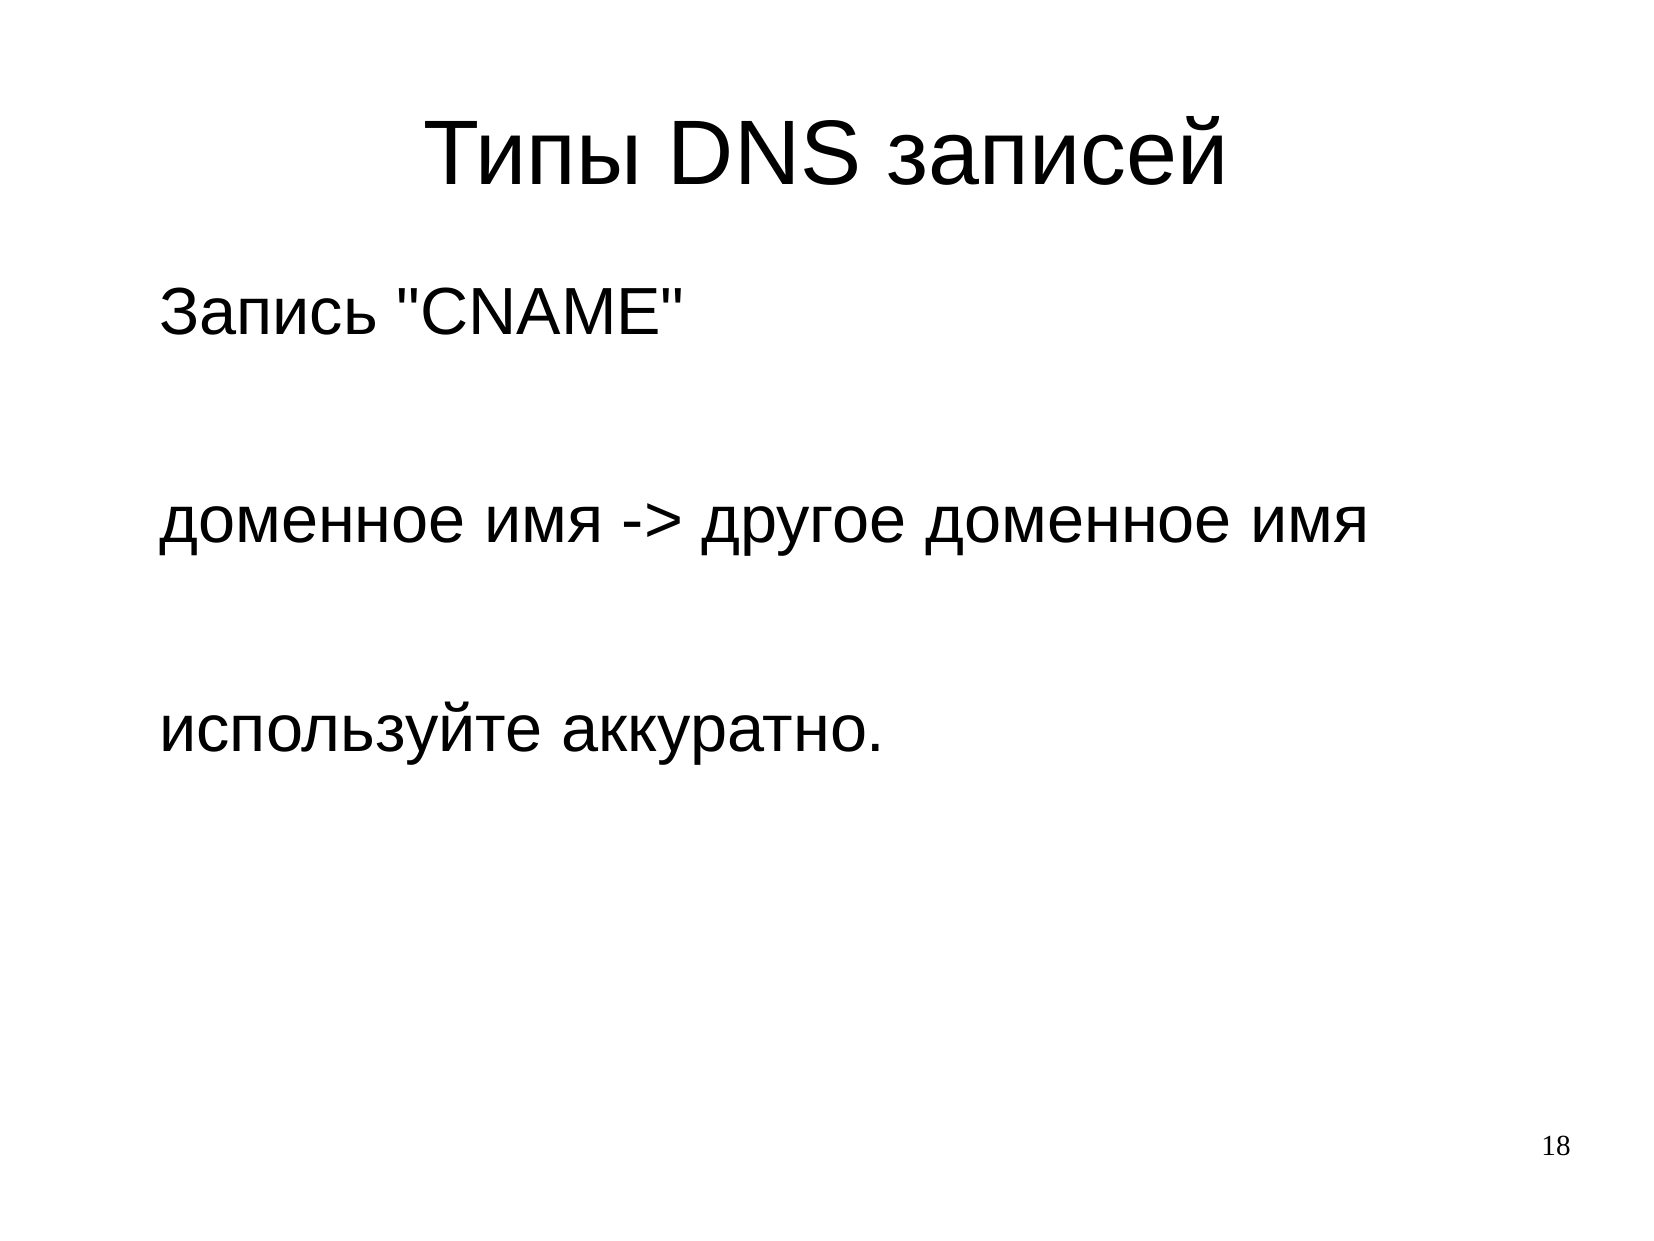

# Типы DNS записей
Запись "CNAME"
доменное имя -> другое доменное имя
используйте аккуратно.
18